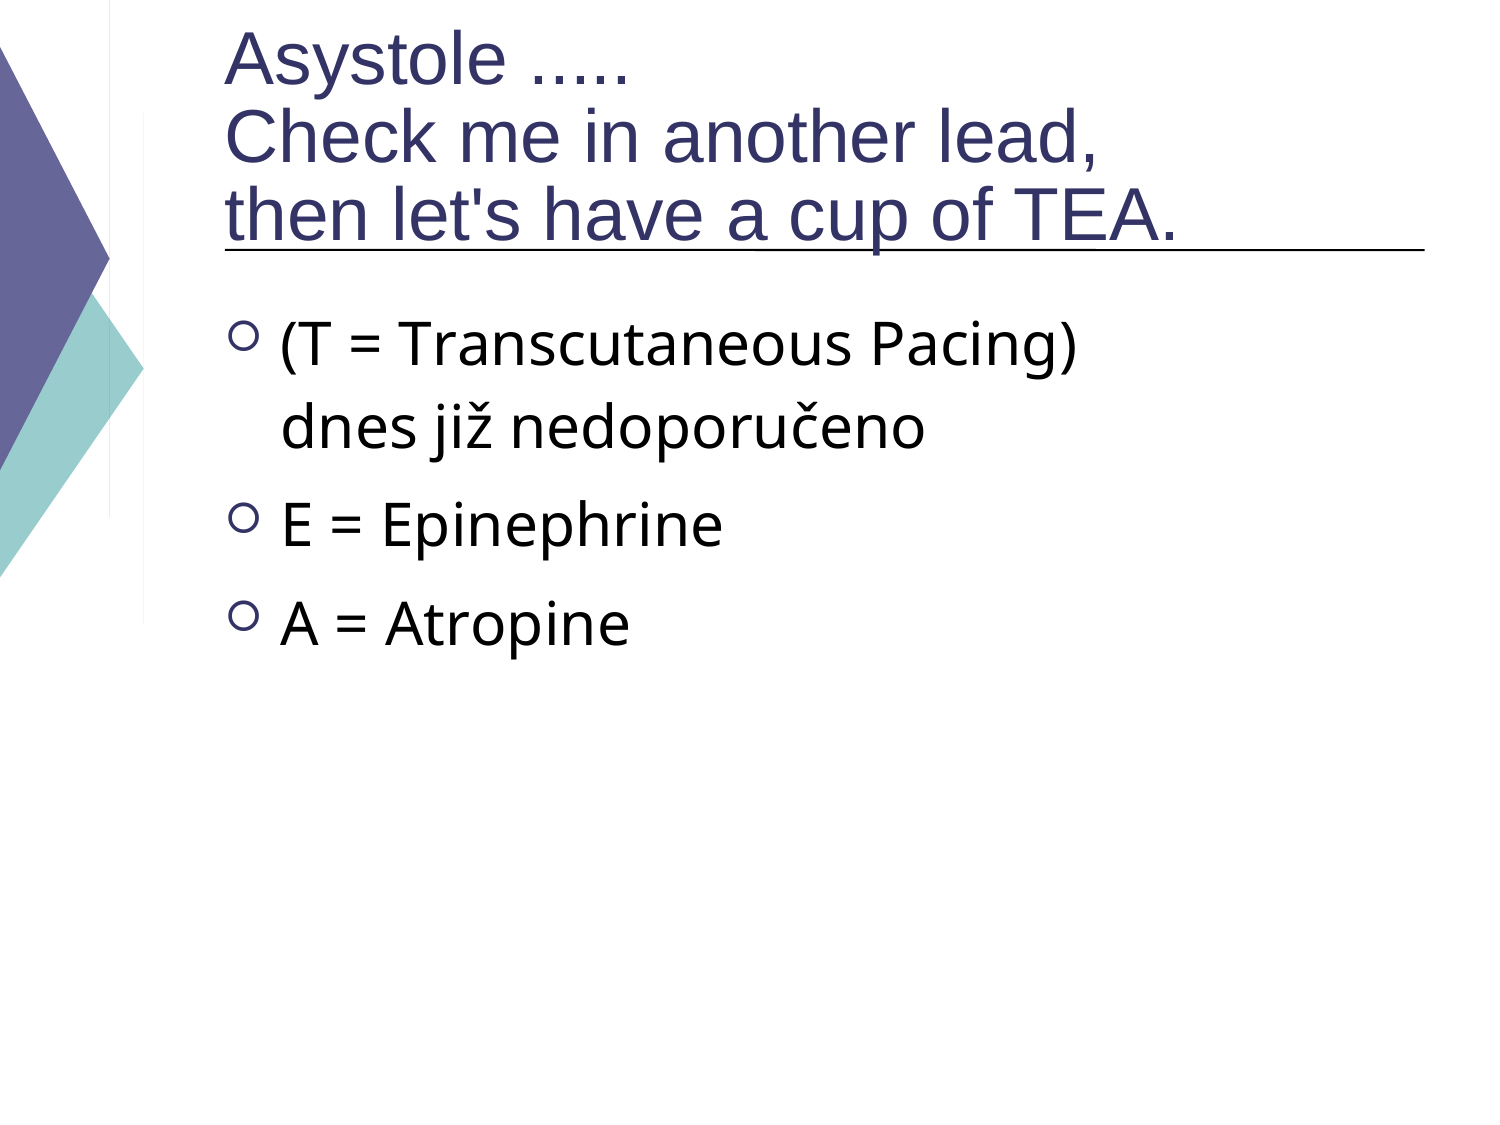

# Asystole ..... Check me in another lead, then let's have a cup of TEA.
(T = Transcutaneous Pacing)
dnes již nedoporučeno
E = Epinephrine
A = Atropine